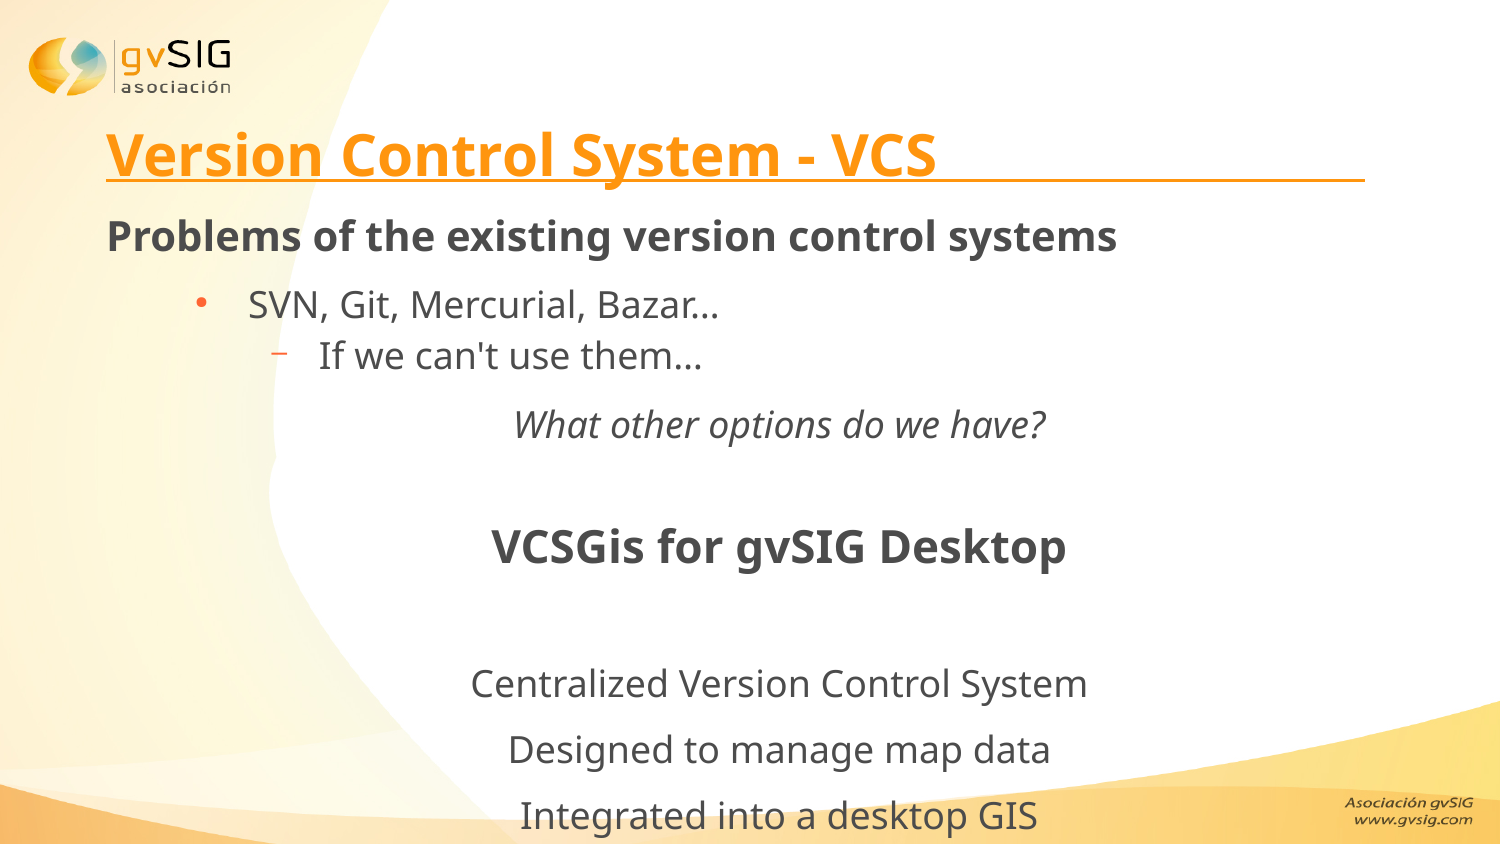

# Version Control System - VCS
Problems of the existing version control systems
SVN, Git, Mercurial, Bazar…
If we can't use them…
What other options do we have?
VCSGis for gvSIG Desktop
Centralized Version Control System
Designed to manage map data
Integrated into a desktop GIS